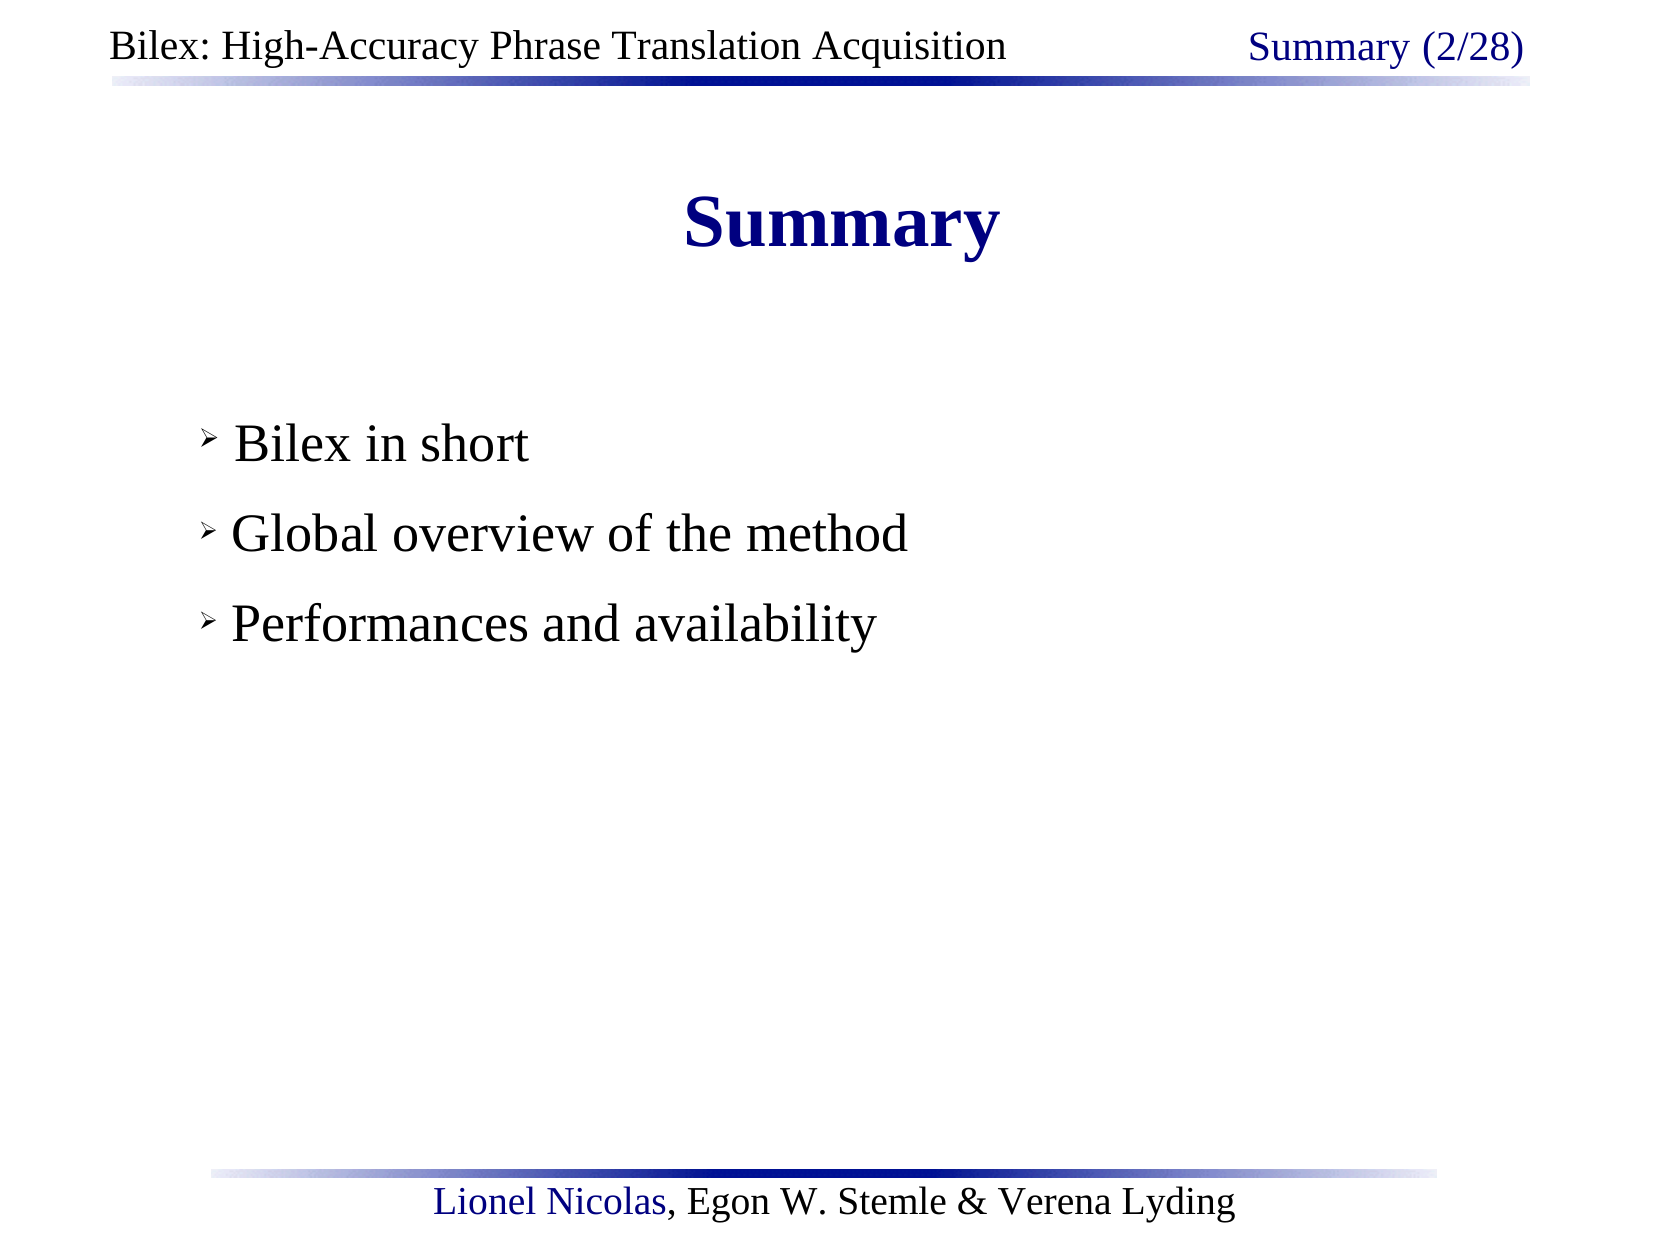

Summary
2
Summary
 Bilex in short
 Global overview of the method
 Performances and availability